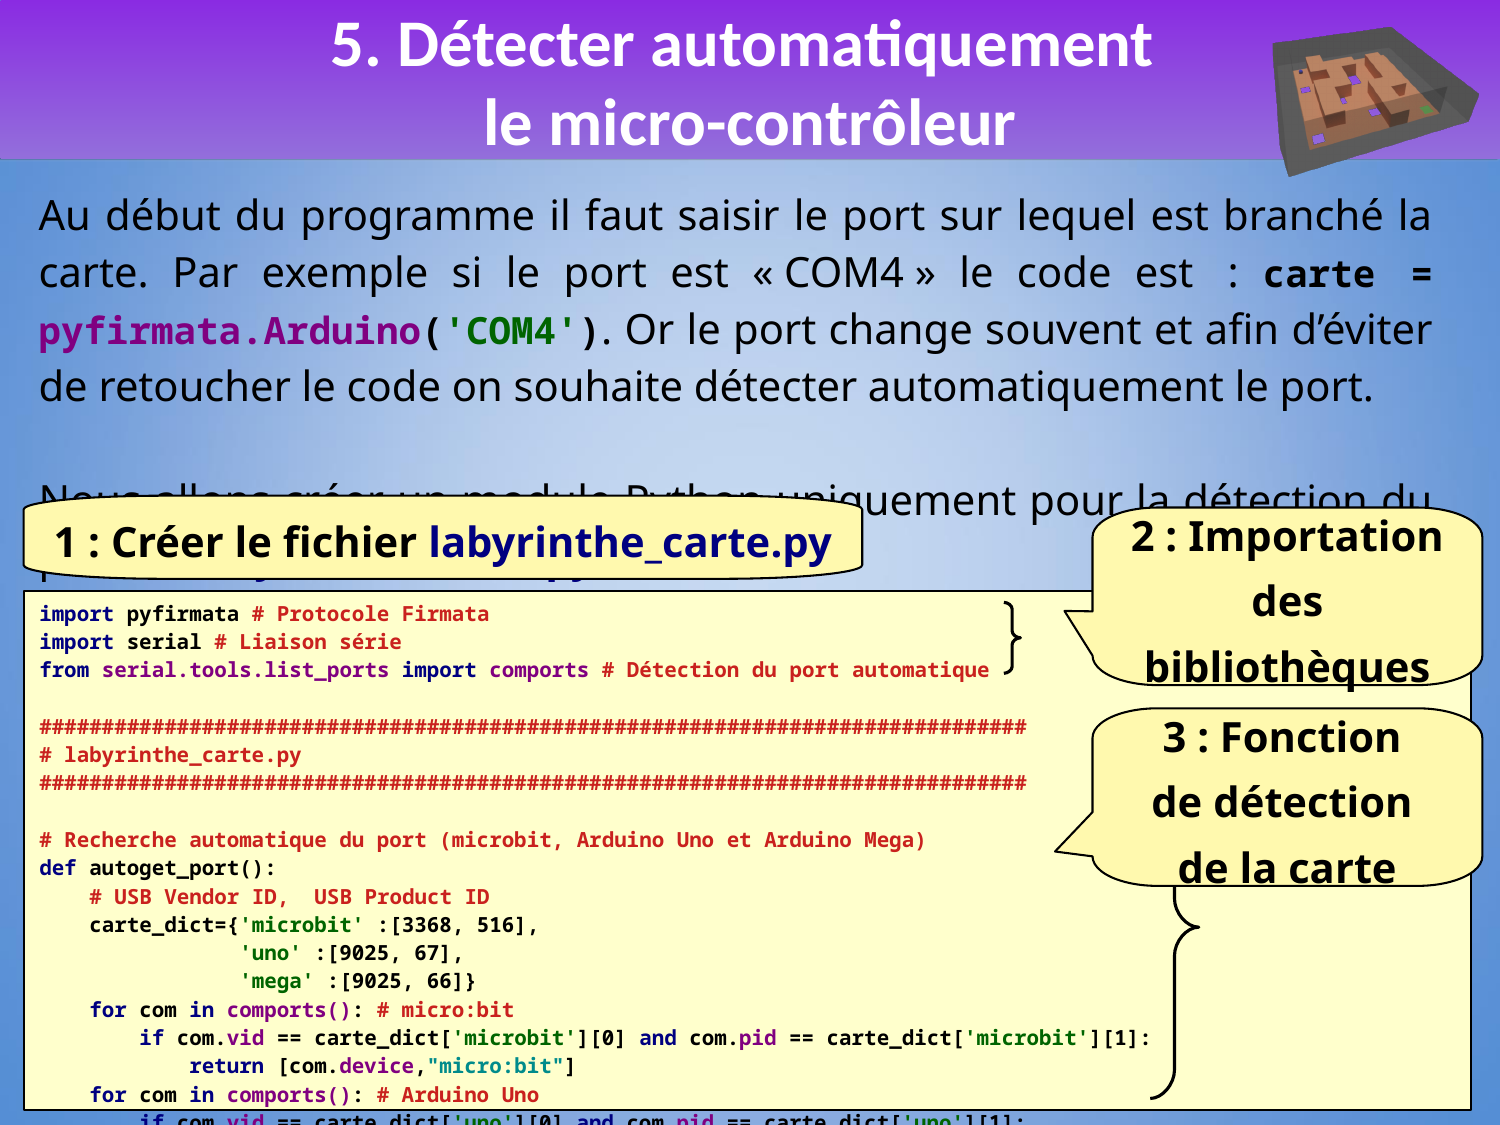

5. Détecter automatiquement
le micro-contrôleur
Au début du programme il faut saisir le port sur lequel est branché la carte. Par exemple si le port est « COM4 » le code est  : carte = pyfirmata.Arduino('COM4'). Or le port change souvent et afin d’éviter de retoucher le code on souhaite détecter automatiquement le port.
Nous allons créer un module Python uniquement pour la détection du port : « labyrinthe_carte.py ».
1 : Créer le fichier labyrinthe_carte.py
2 : Importation
des
bibliothèques
import pyfirmata # Protocole Firmata
import serial # Liaison série
from serial.tools.list_ports import comports # Détection du port automatique
###############################################################################
# labyrinthe_carte.py
###############################################################################
# Recherche automatique du port (microbit, Arduino Uno et Arduino Mega)
def autoget_port():
 # USB Vendor ID, USB Product ID
 carte_dict={'microbit' :[3368, 516],
 'uno' :[9025, 67],
 'mega' :[9025, 66]}
 for com in comports(): # micro:bit
 if com.vid == carte_dict['microbit'][0] and com.pid == carte_dict['microbit'][1]:
 return [com.device,"micro:bit"]
 for com in comports(): # Arduino Uno
 if com.vid == carte_dict['uno'][0] and com.pid == carte_dict['uno'][1]:
 return [com.device,"Arduino Uno"]
 for com in comports(): # Arduino Mega
 if com.vid == carte_dict['mega'][0] and com.pid == carte_dict['mega'][1]:
 return [com.device,"Arduino Mega"]
 return [None,""]
3 : Fonction
de détection
de la carte